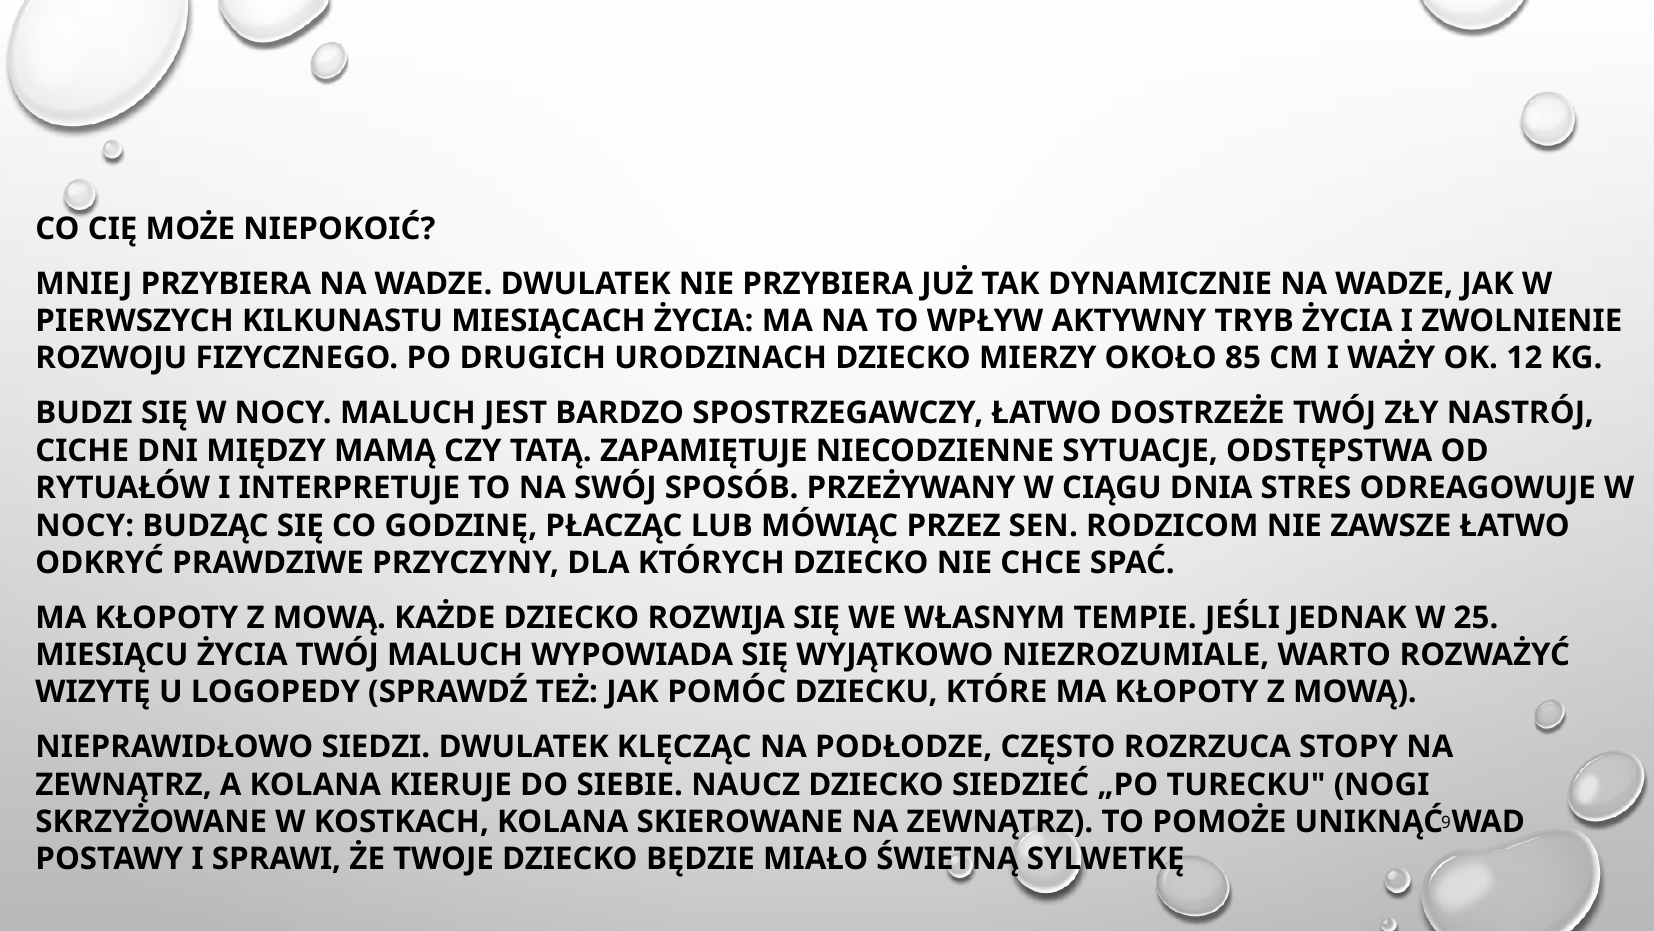

# Co cię może niepokoić?
Mniej przybiera na wadze. Dwulatek nie przybiera już tak dynamicznie na wadze, jak w pierwszych kilkunastu miesiącach życia: ma na to wpływ aktywny tryb życia i zwolnienie rozwoju fizycznego. Po drugich urodzinach dziecko mierzy około 85 cm i waży ok. 12 kg.
Budzi się w nocy. Maluch jest bardzo spostrzegawczy, łatwo dostrzeże twój zły nastrój, ciche dni między mamą czy tatą. Zapamiętuje niecodzienne sytuacje, odstępstwa od rytuałów i interpretuje to na swój sposób. Przeżywany w ciągu dnia stres odreagowuje w nocy: budząc się co godzinę, płacząc lub mówiąc przez sen. Rodzicom nie zawsze łatwo odkryć prawdziwe przyczyny, dla których dziecko nie chce spać.
Ma kłopoty z mową. Każde dziecko rozwija się we własnym tempie. Jeśli jednak w 25. miesiącu życia twój maluch wypowiada się wyjątkowo niezrozumiale, warto rozważyć wizytę u logopedy (sprawdź też: jak pomóc dziecku, które ma kłopoty z mową).
Nieprawidłowo siedzi. Dwulatek klęcząc na podłodze, często rozrzuca stopy na zewnątrz, a kolana kieruje do siebie. Naucz dziecko siedzieć „po turecku" (nogi skrzyżowane w kostkach, kolana skierowane na zewnątrz). To pomoże uniknąć wad postawy i sprawi, że twoje dziecko będzie miało świetną sylwetkę
8